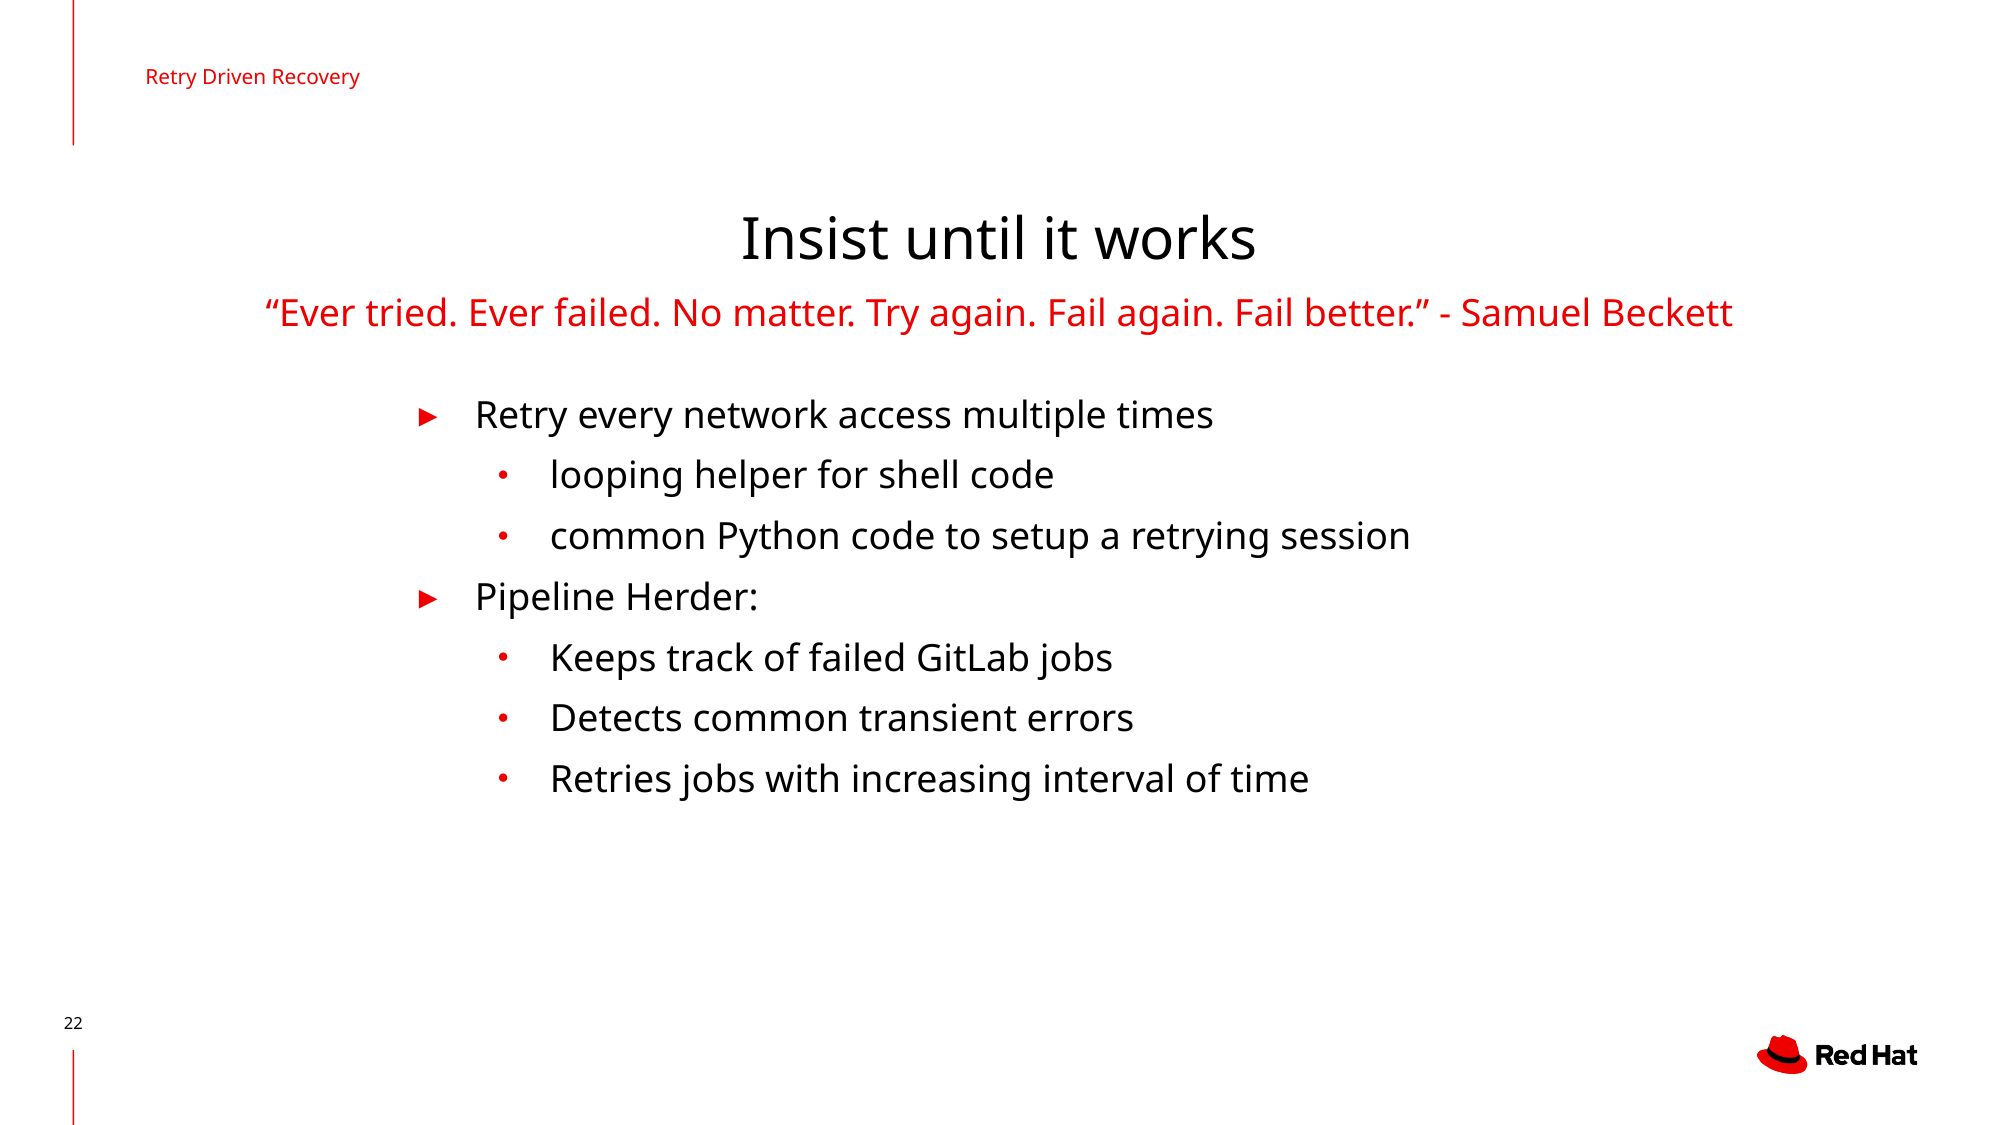

# Retry Driven Recovery
Insist until it works
“Ever tried. Ever failed. No matter. Try again. Fail again. Fail better.” - Samuel Beckett
Retry every network access multiple times
looping helper for shell code
common Python code to setup a retrying session
Pipeline Herder:
Keeps track of failed GitLab jobs
Detects common transient errors
Retries jobs with increasing interval of time